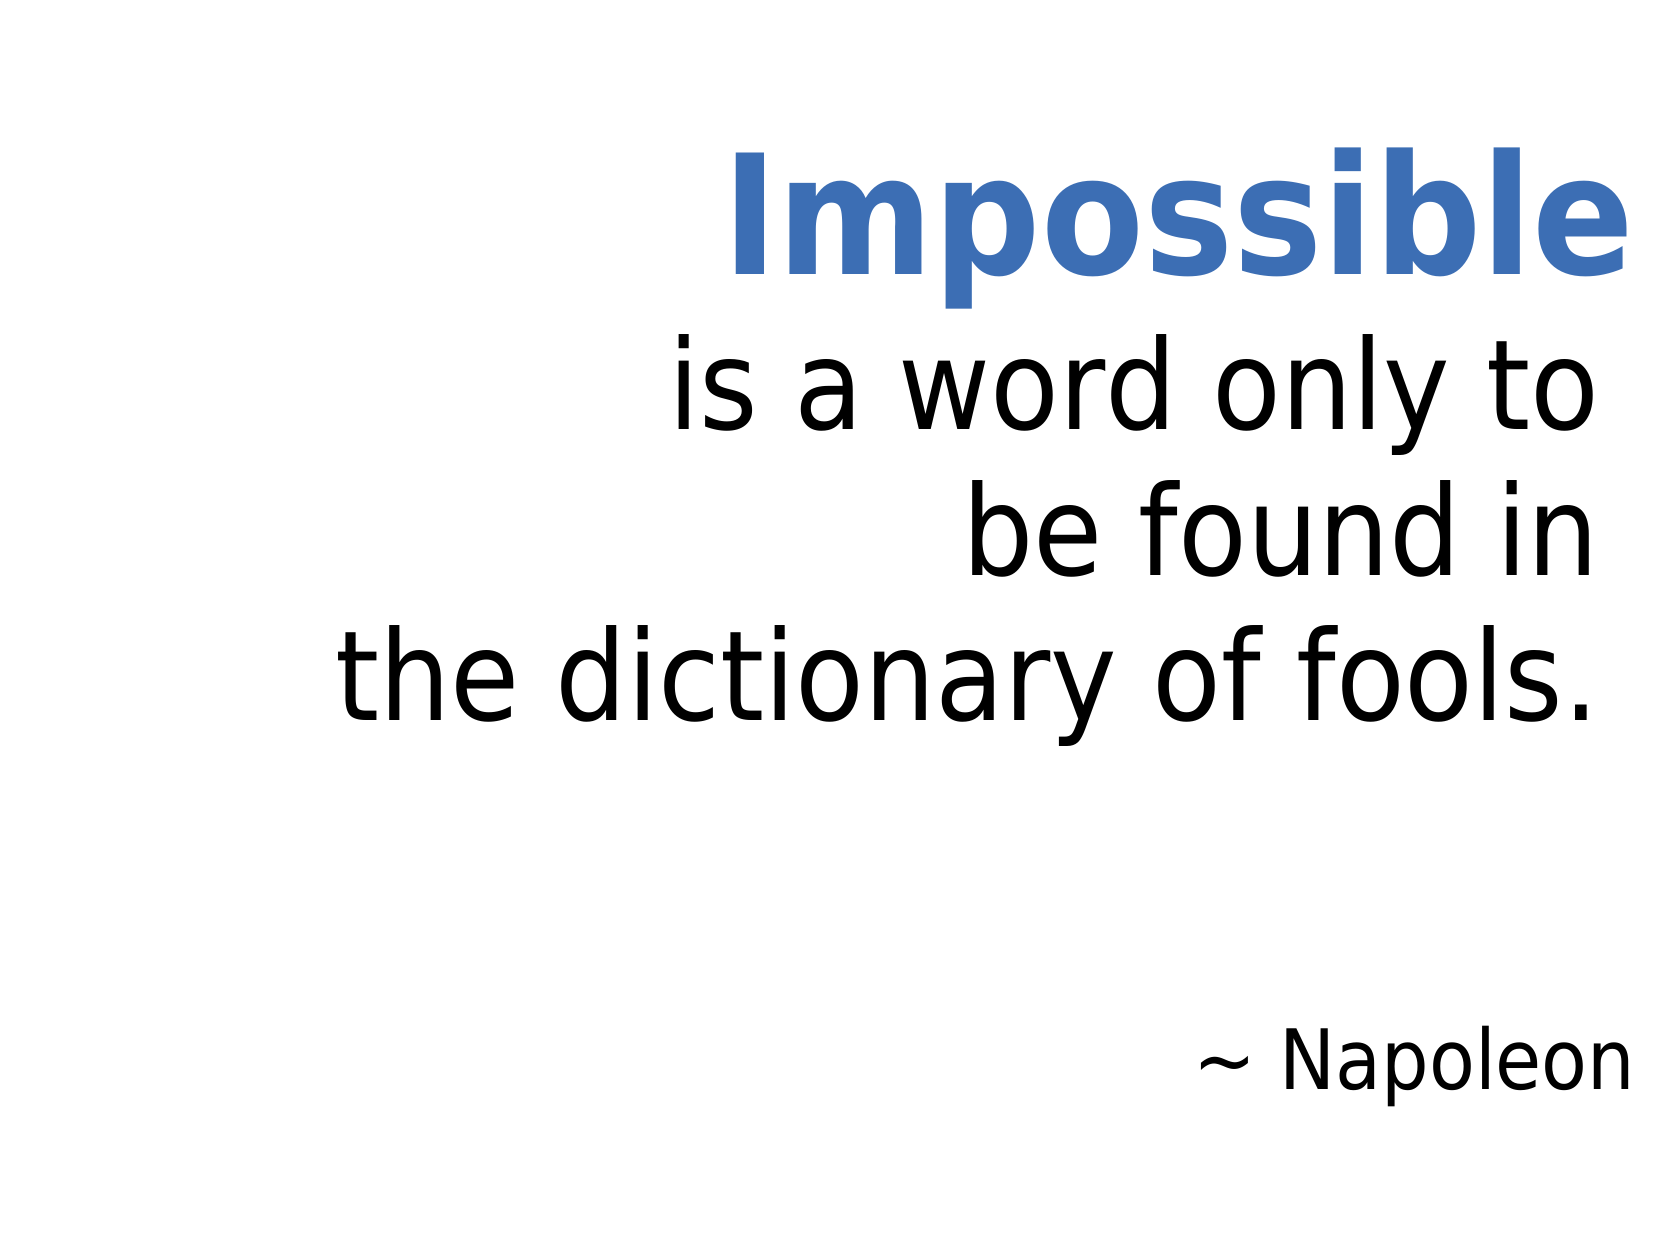

Impossible
is a word only to
be found in
the dictionary of fools.
											~ Napoleon